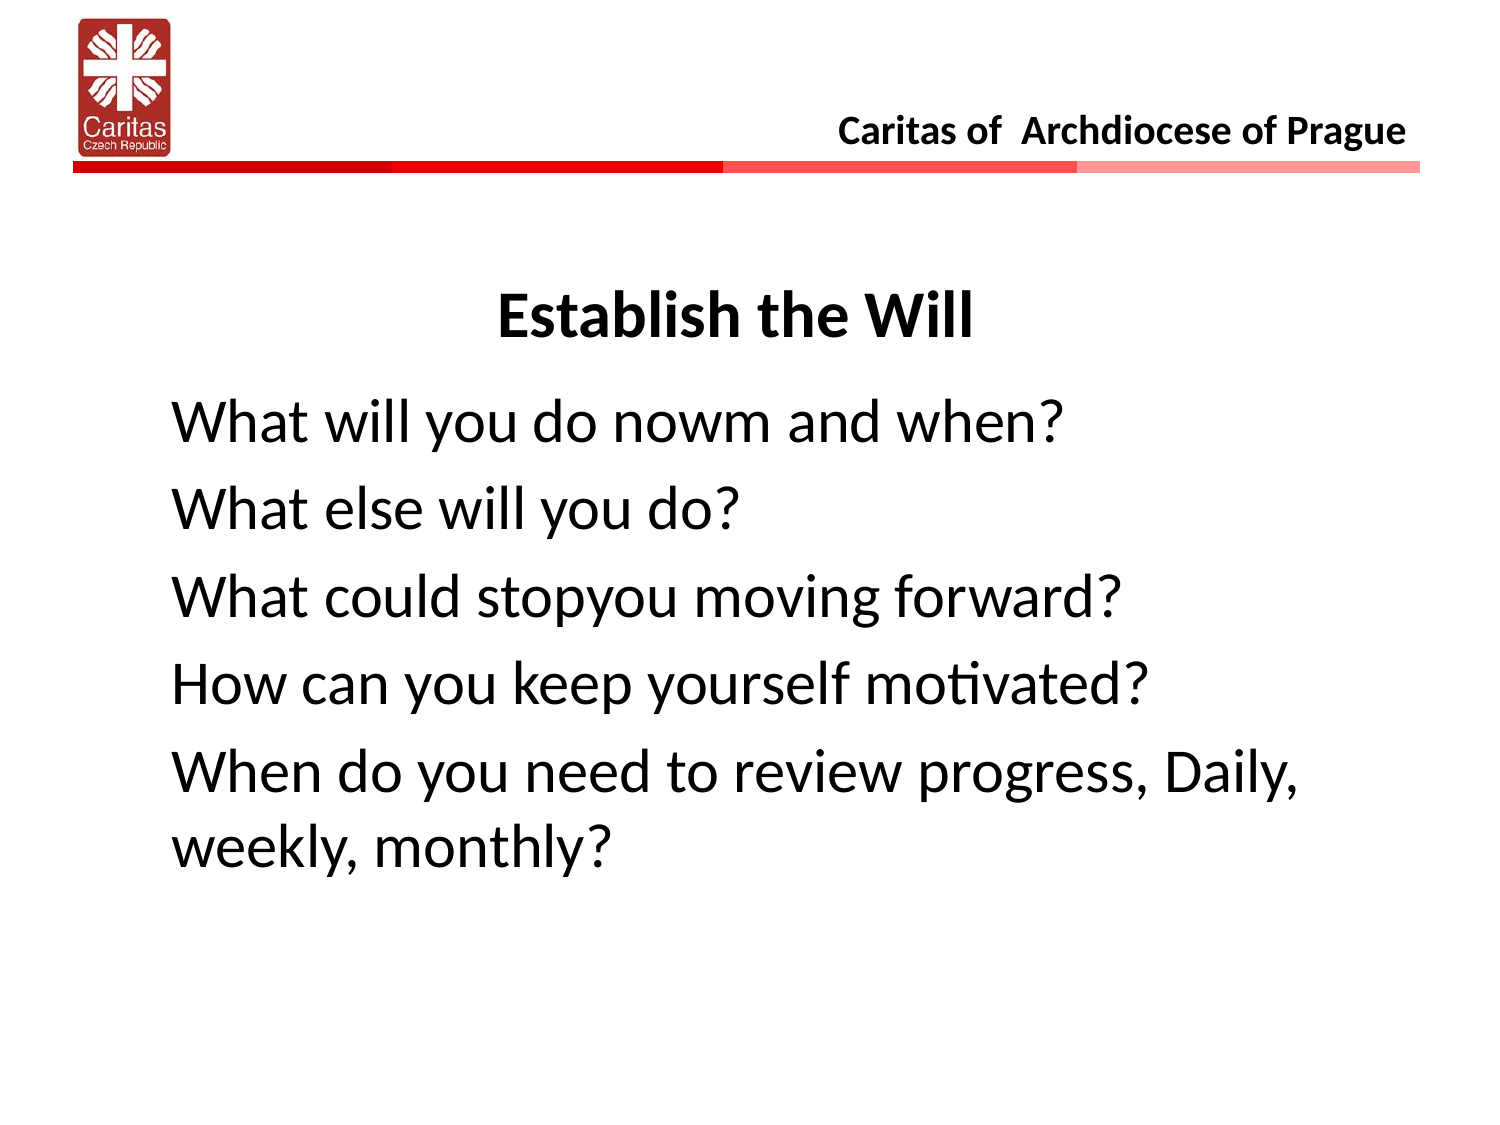

Caritas of Archdiocese of Prague
# Establish the Will
What will you do nowm and when?
What else will you do?
What could stopyou moving forward?
How can you keep yourself motivated?
When do you need to review progress, Daily, weekly, monthly?